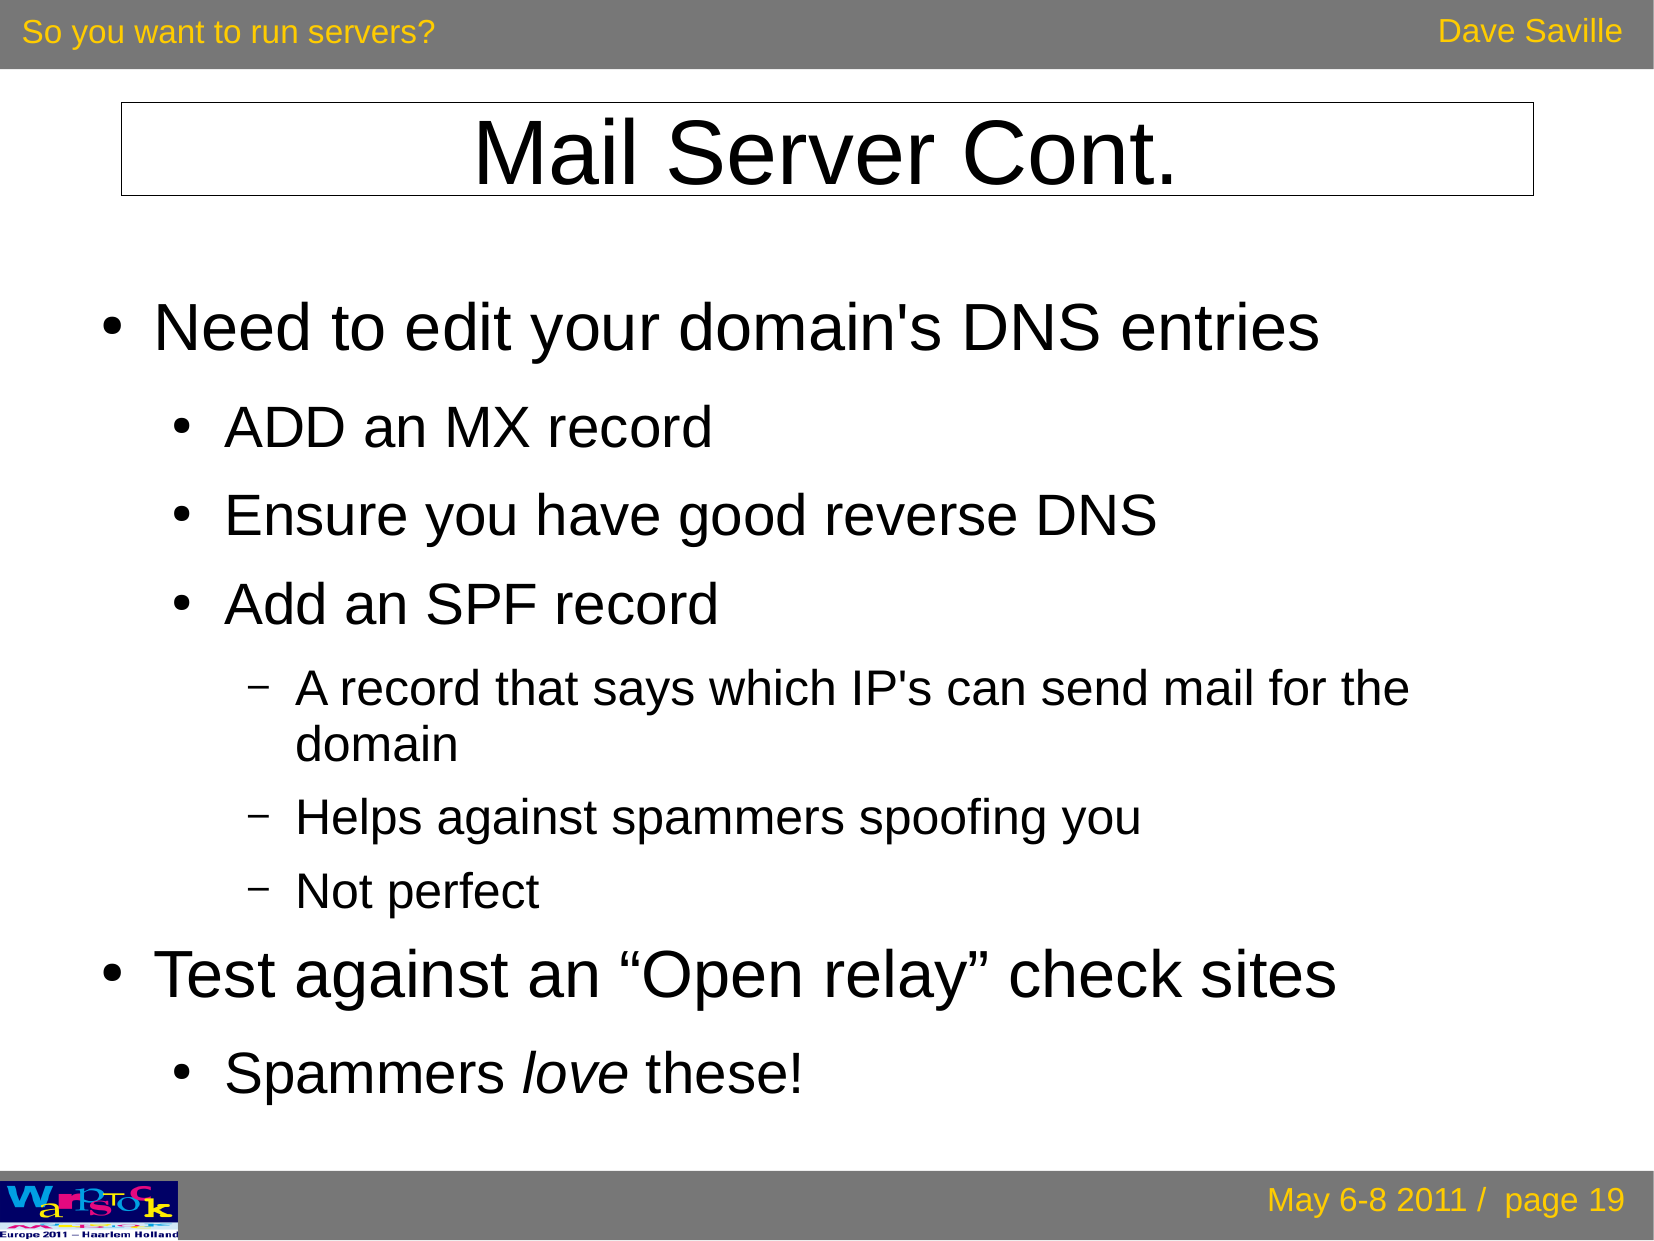

# Mail Server Cont.
Need to edit your domain's DNS entries
ADD an MX record
Ensure you have good reverse DNS
Add an SPF record
A record that says which IP's can send mail for the domain
Helps against spammers spoofing you
Not perfect
Test against an “Open relay” check sites
Spammers love these!